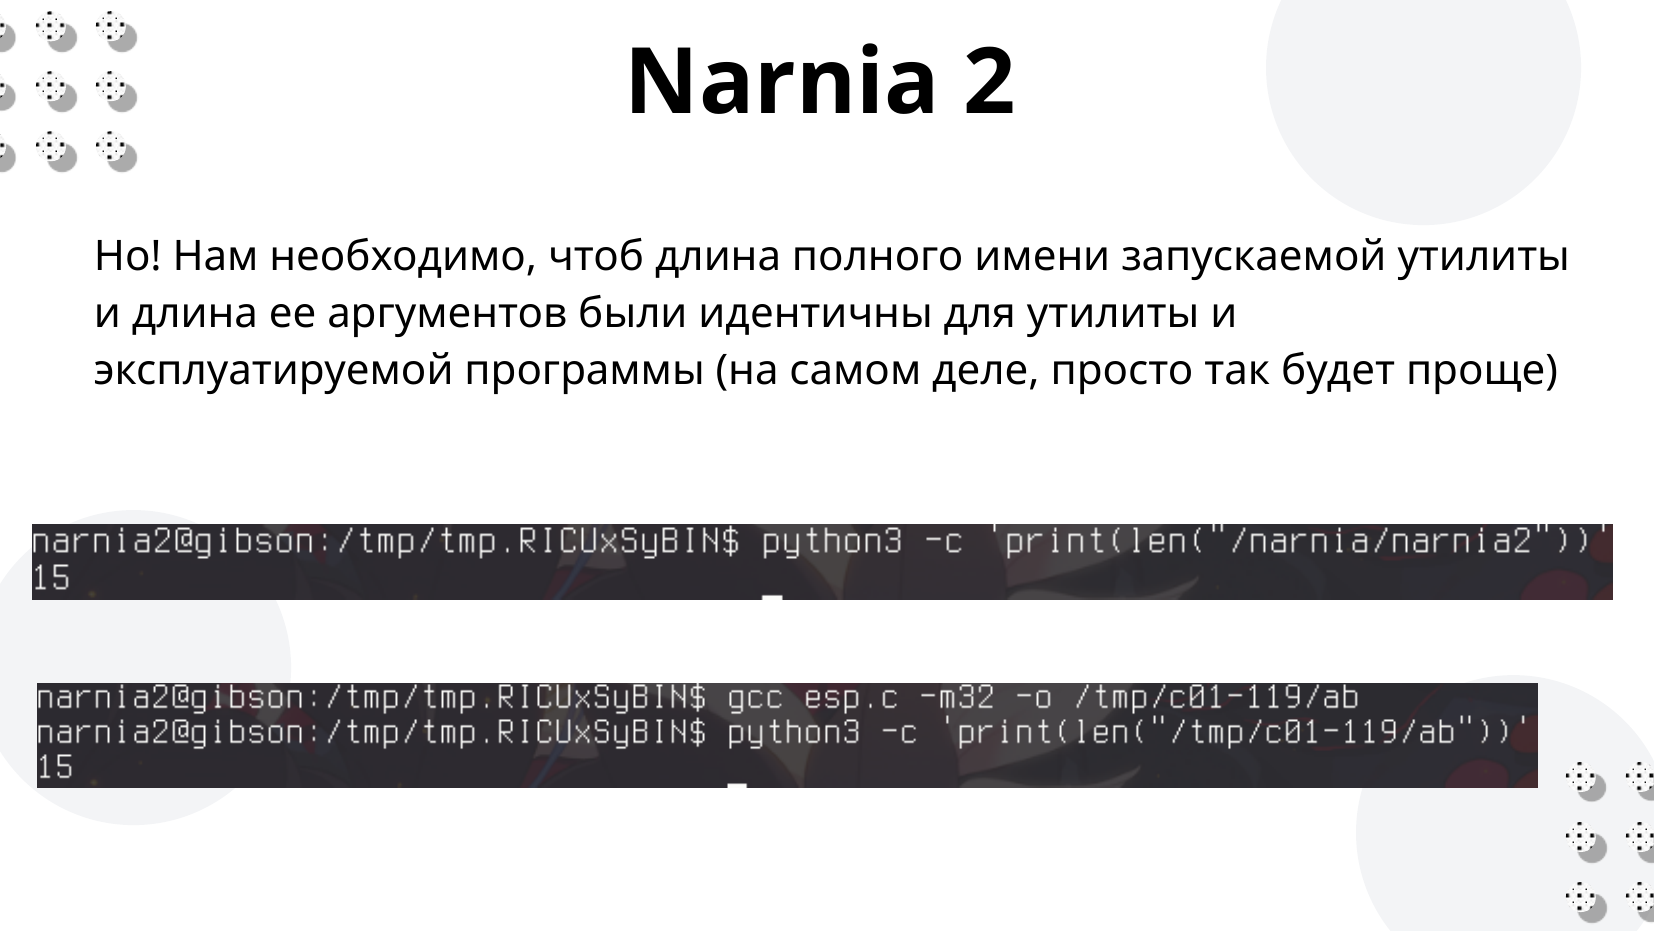

# Narnia 2
Но! Нам необходимо, чтоб длина полного имени запускаемой утилиты и длина ее аргументов были идентичны для утилиты и эксплуатируемой программы (на самом деле, просто так будет проще)